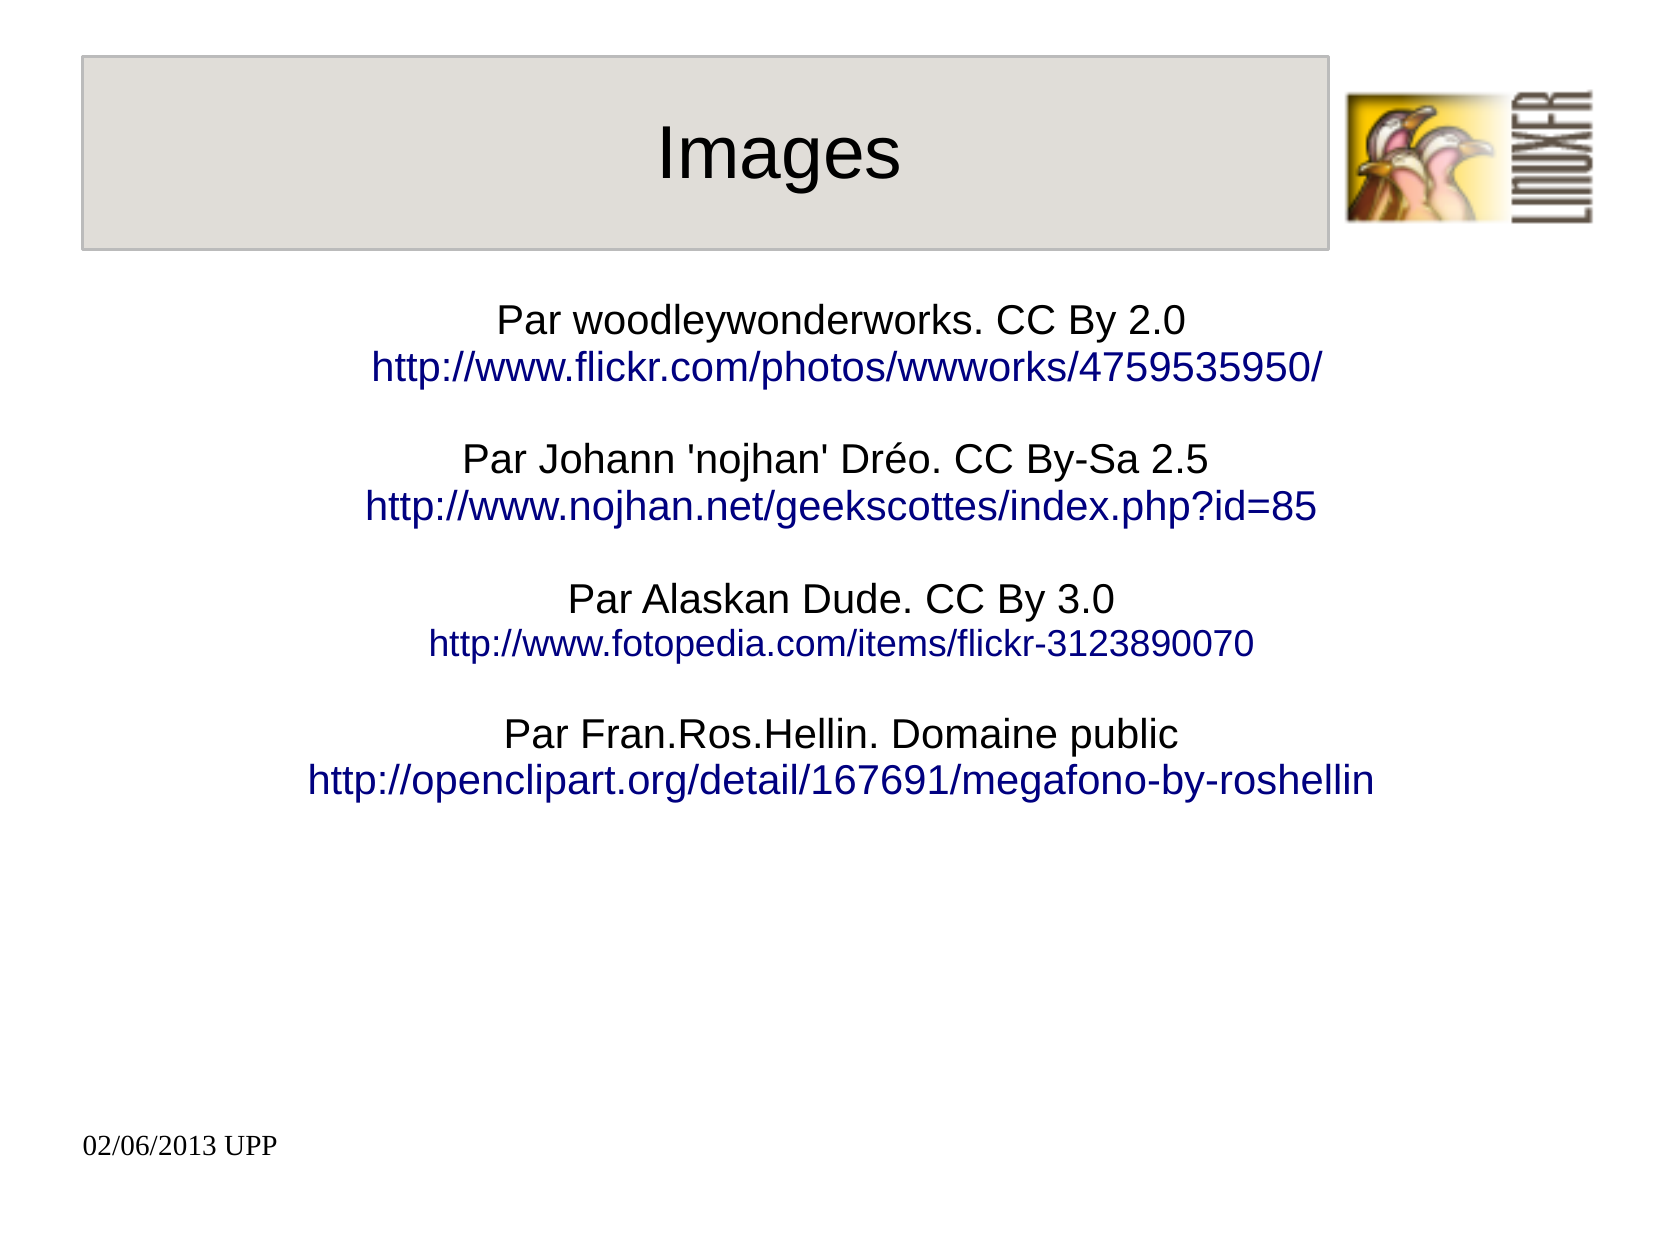

# Images
Par woodleywonderworks. CC By 2.0
 http://www.flickr.com/photos/wwworks/4759535950/
Par Johann 'nojhan' Dréo. CC By-Sa 2.5
http://www.nojhan.net/geekscottes/index.php?id=85
Par Alaskan Dude. CC By 3.0
http://www.fotopedia.com/items/flickr-3123890070
Par Fran.Ros.Hellin. Domaine public
http://openclipart.org/detail/167691/megafono-by-roshellin